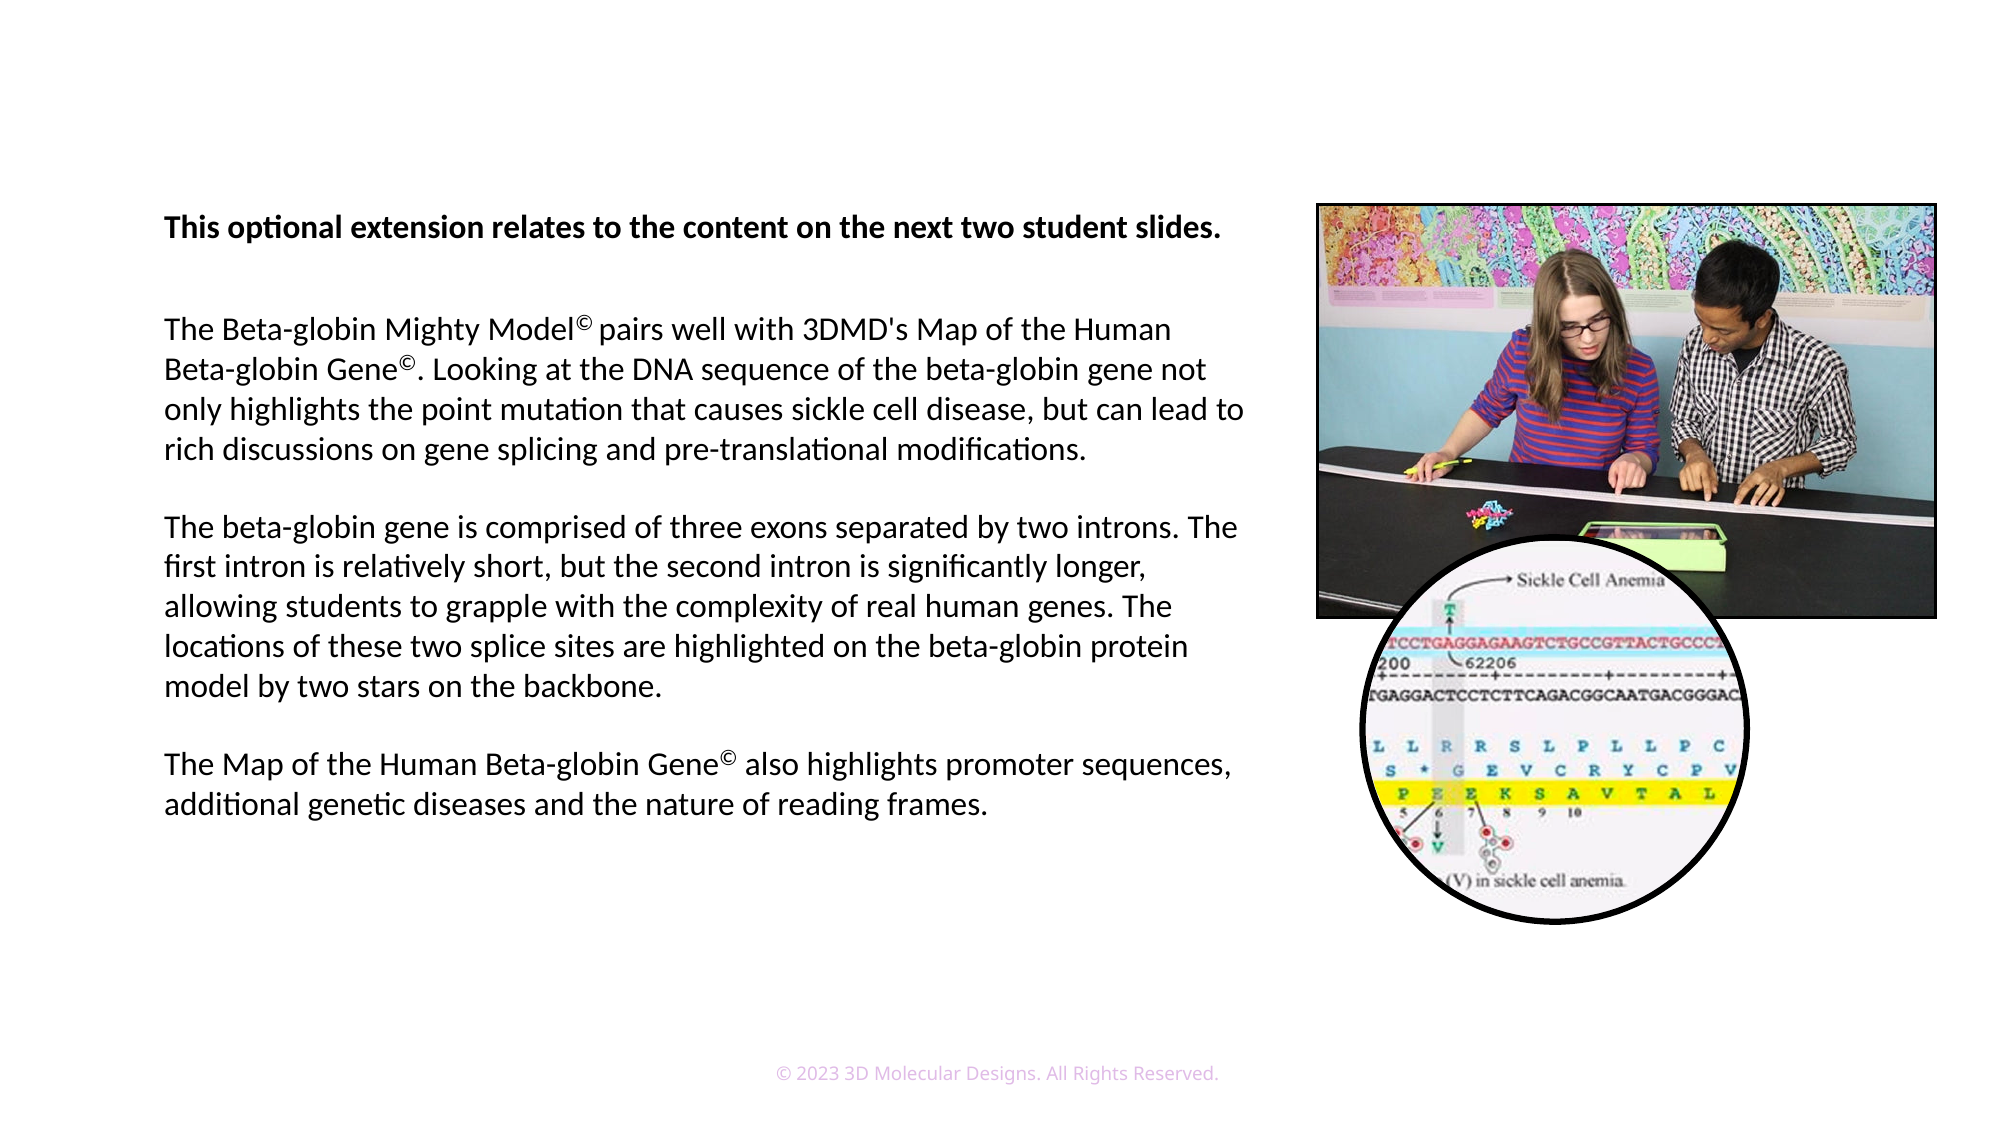

Optional Extension: Introns and Exons
This optional extension relates to the content on the next two student slides.
The Beta-globin Mighty Model© pairs well with 3DMD's Map of the Human Beta-globin Gene©. Looking at the DNA sequence of the beta-globin gene not only highlights the point mutation that causes sickle cell disease, but can lead to rich discussions on gene splicing and pre-translational modifications.
The beta-globin gene is comprised of three exons separated by two introns. The first intron is relatively short, but the second intron is significantly longer, allowing students to grapple with the complexity of real human genes. The locations of these two splice sites are highlighted on the beta-globin protein model by two stars on the backbone.
The Map of the Human Beta-globin Gene© also highlights promoter sequences, additional genetic diseases and the nature of reading frames.
© 2023 3D Molecular Designs. All Rights Reserved.